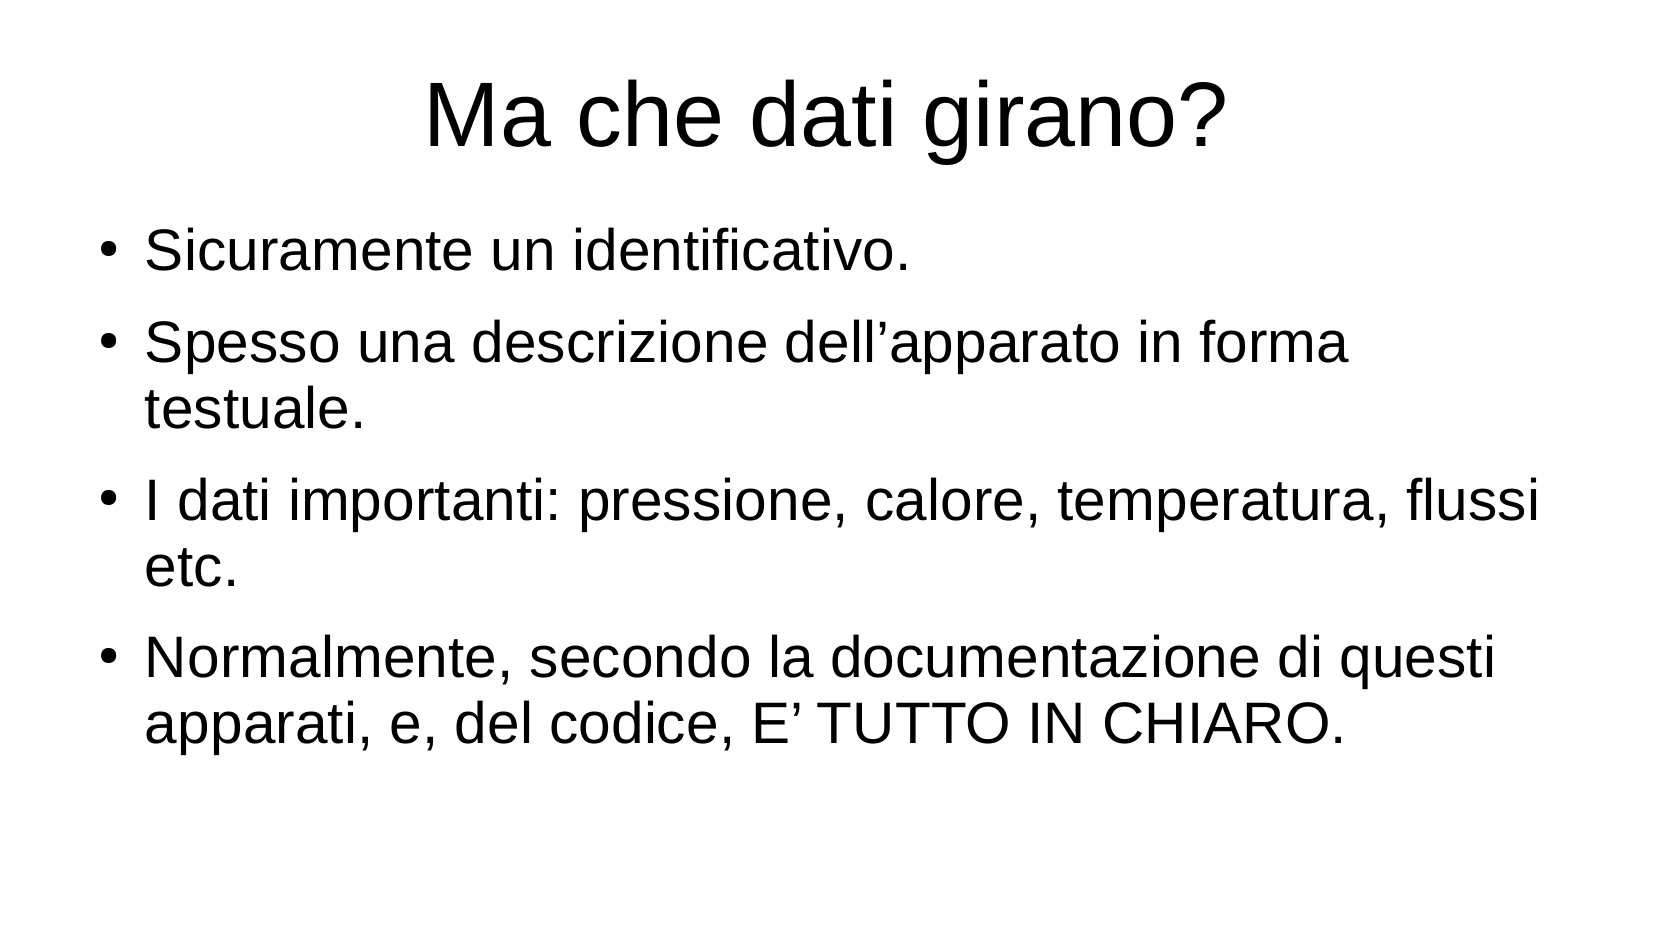

# Ma che dati girano?
Sicuramente un identificativo.
Spesso una descrizione dell’apparato in forma testuale.
I dati importanti: pressione, calore, temperatura, flussi etc.
Normalmente, secondo la documentazione di questi apparati, e, del codice, E’ TUTTO IN CHIARO.